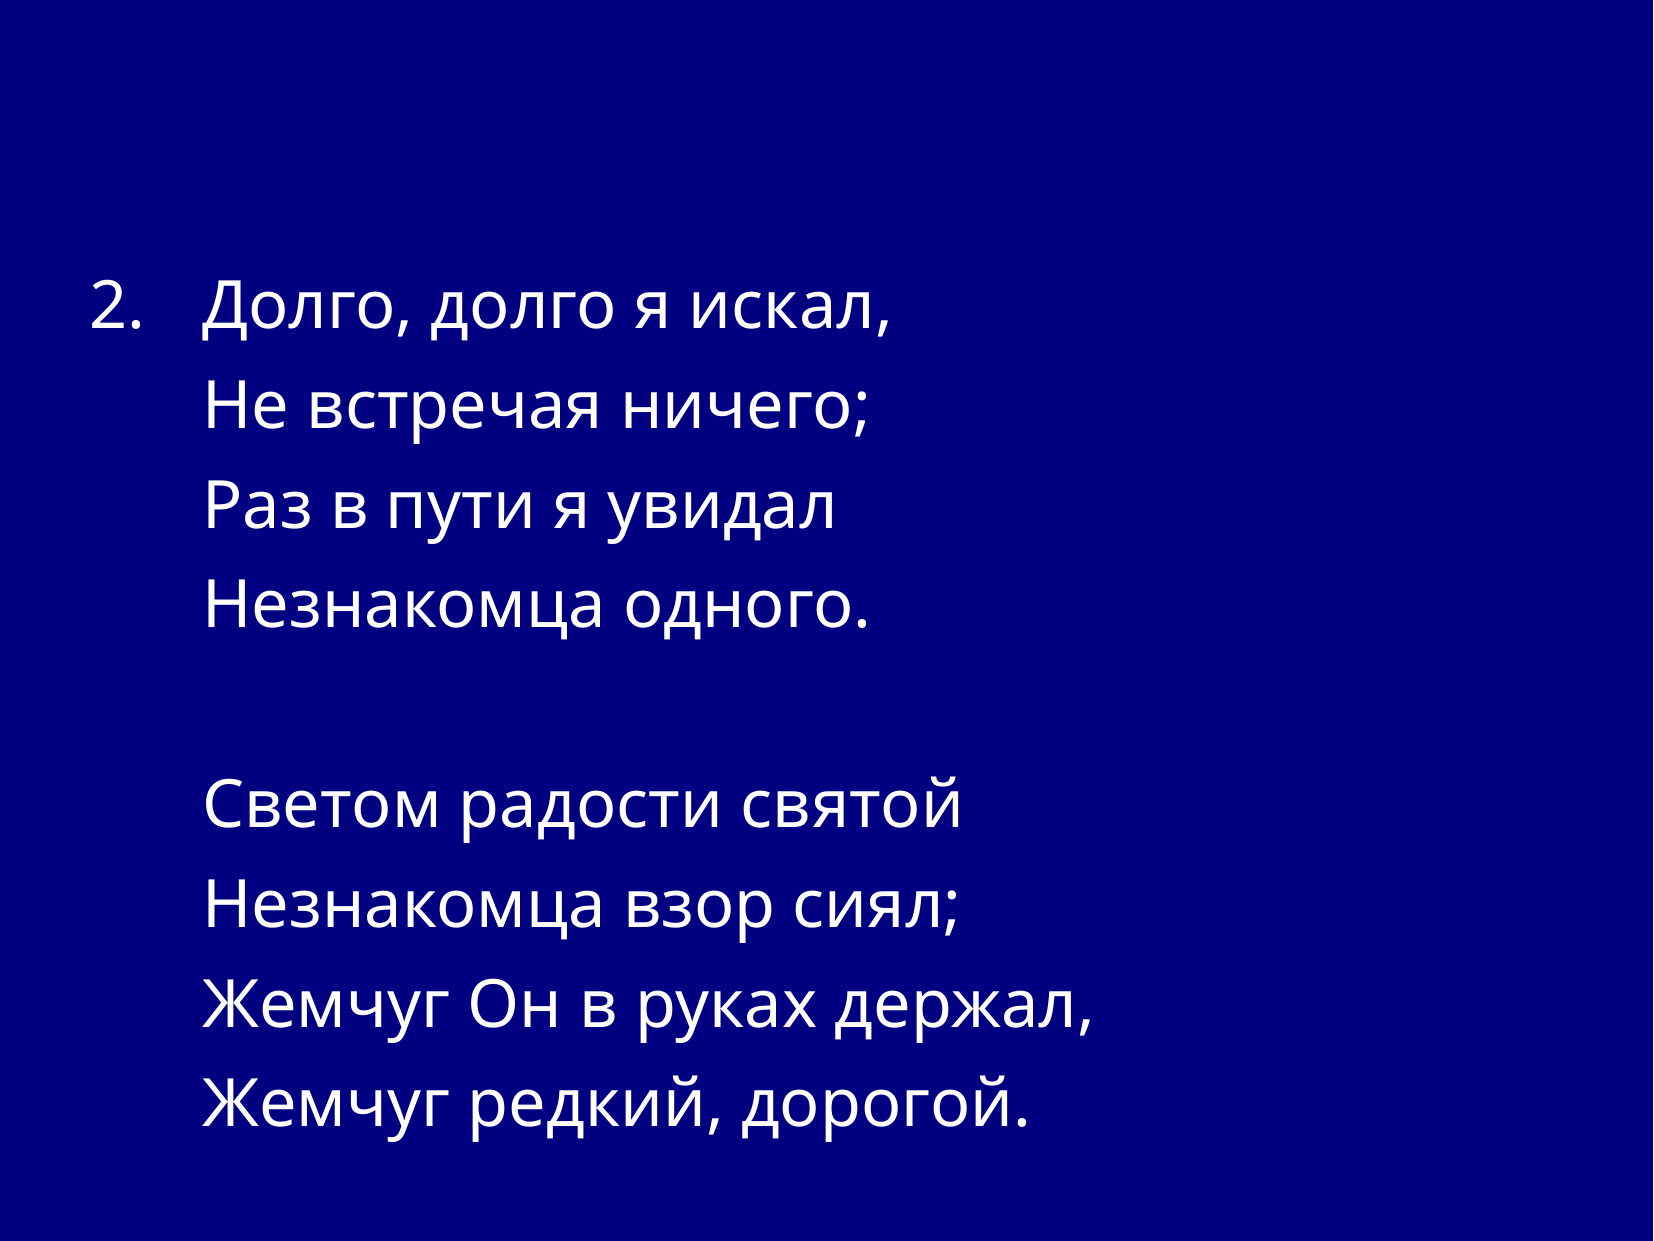

2.	Долго, долго я искал,
	Не встречая ничего;
	Раз в пути я увидал
	Незнакомца одного.
	Светом радости святой
	Незнакомца взор сиял;
	Жемчуг Он в руках держал,
	Жемчуг редкий, дорогой.